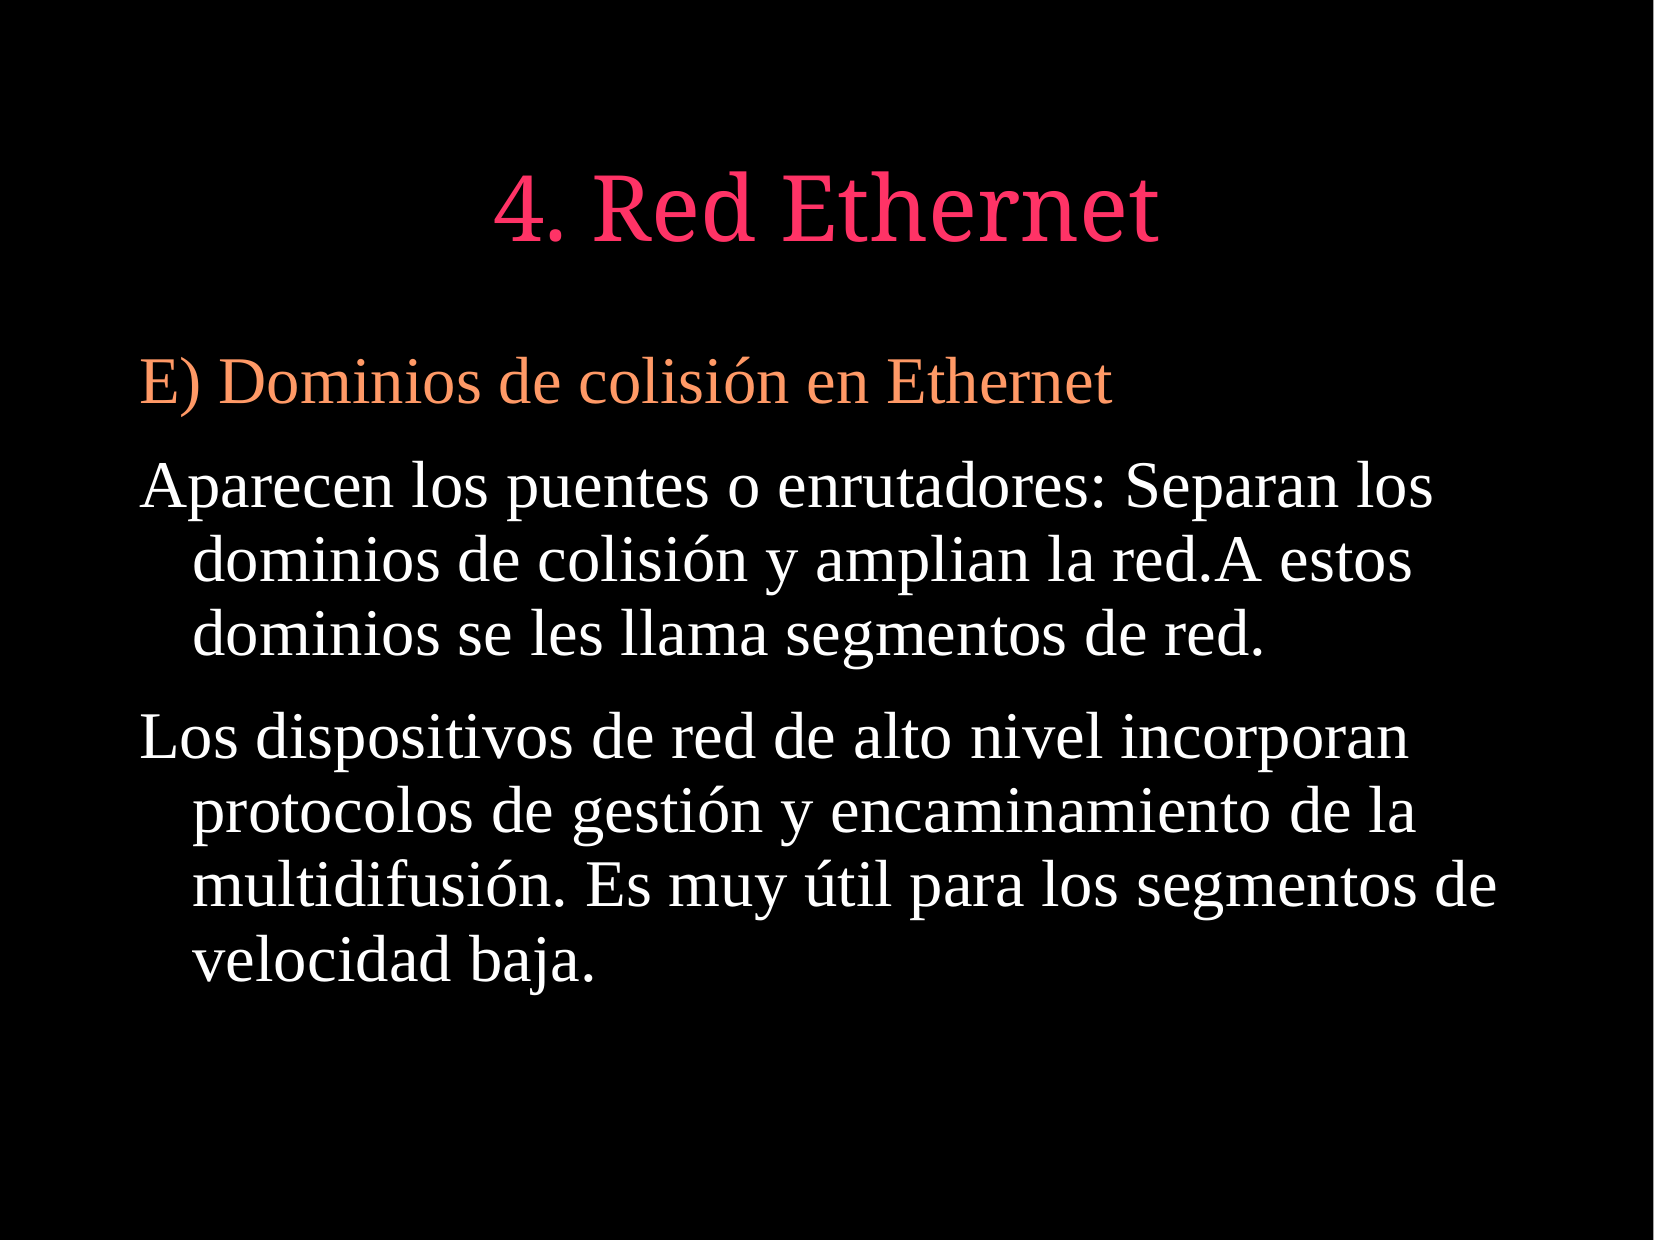

# 4. Red Ethernet
E) Dominios de colisión en Ethernet
Aparecen los puentes o enrutadores: Separan los dominios de colisión y amplian la red.A estos dominios se les llama segmentos de red.
Los dispositivos de red de alto nivel incorporan protocolos de gestión y encaminamiento de la multidifusión. Es muy útil para los segmentos de velocidad baja.